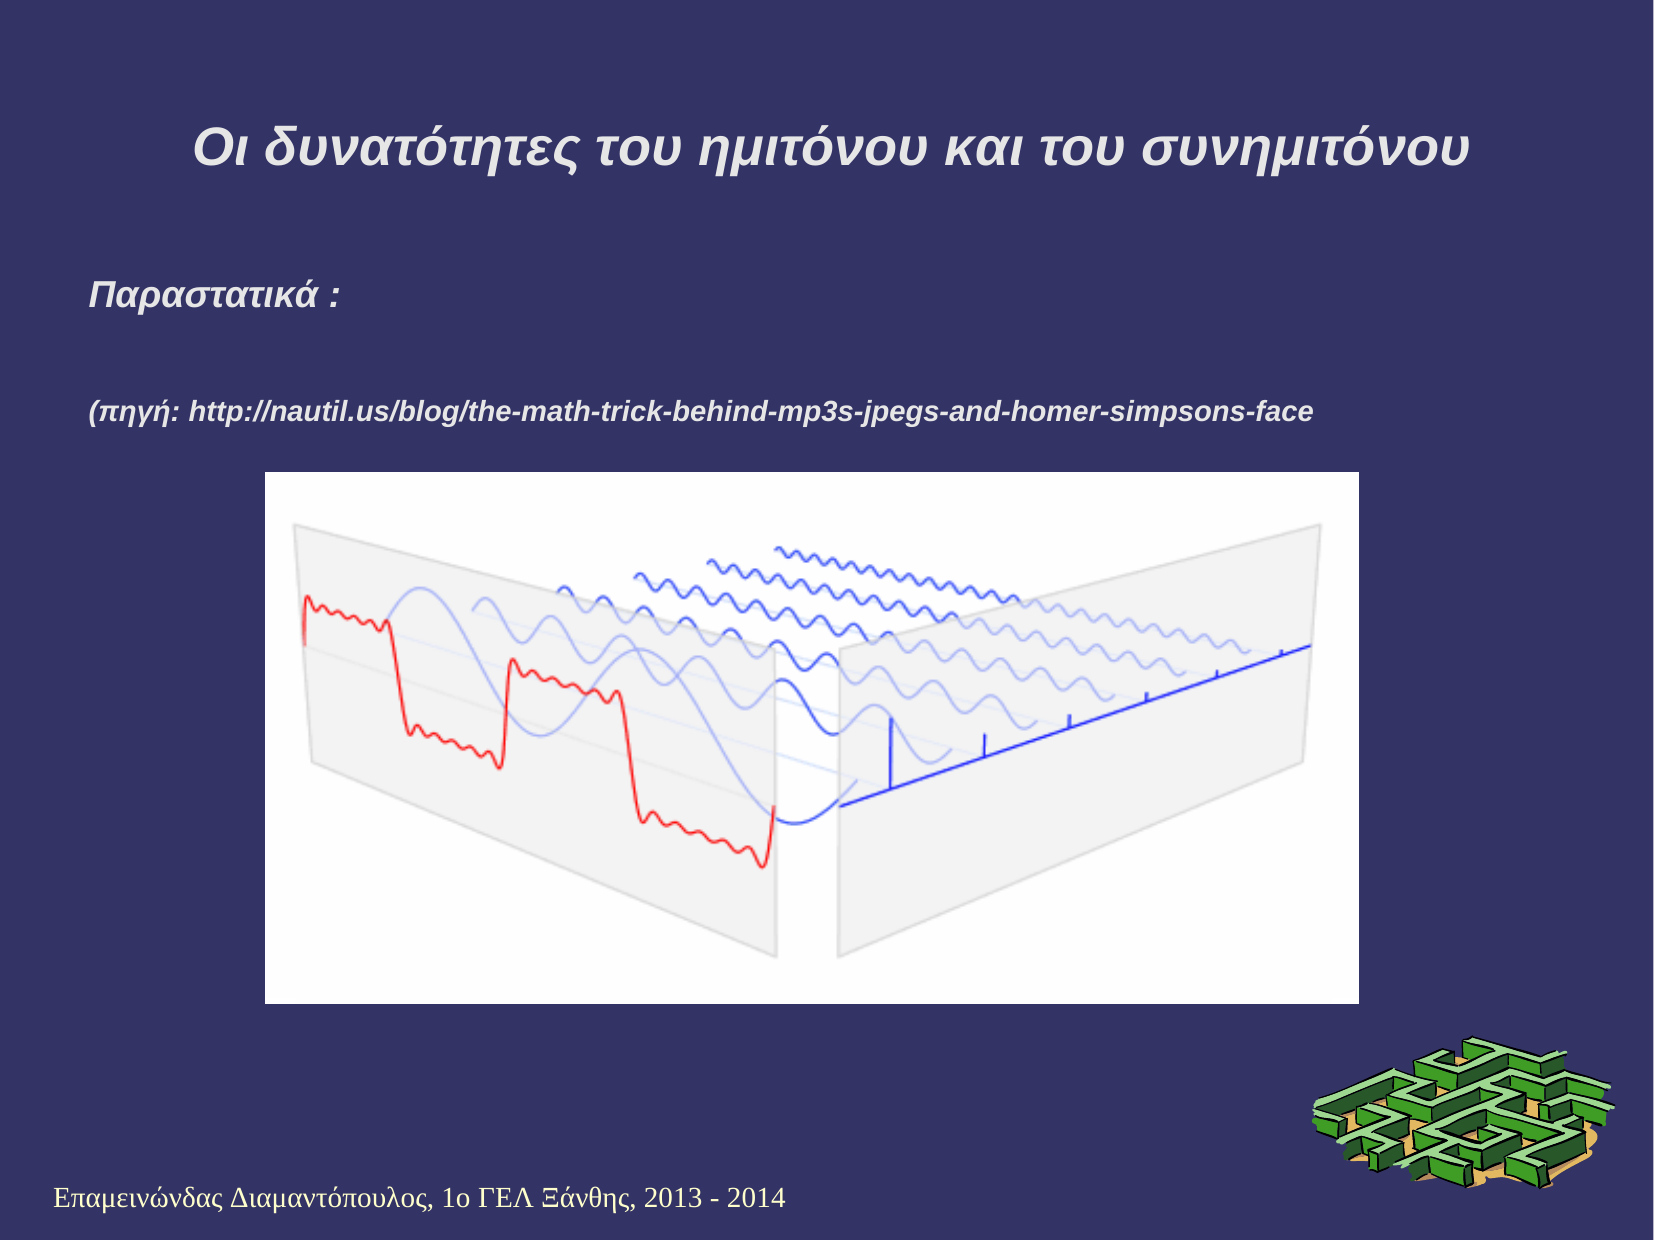

Οι δυνατότητες του ημιτόνου και του συνημιτόνου
# Παραστατικά : (πηγή: http://nautil.us/blog/the-math-trick-behind-mp3s-jpegs-and-homer-simpsons-face